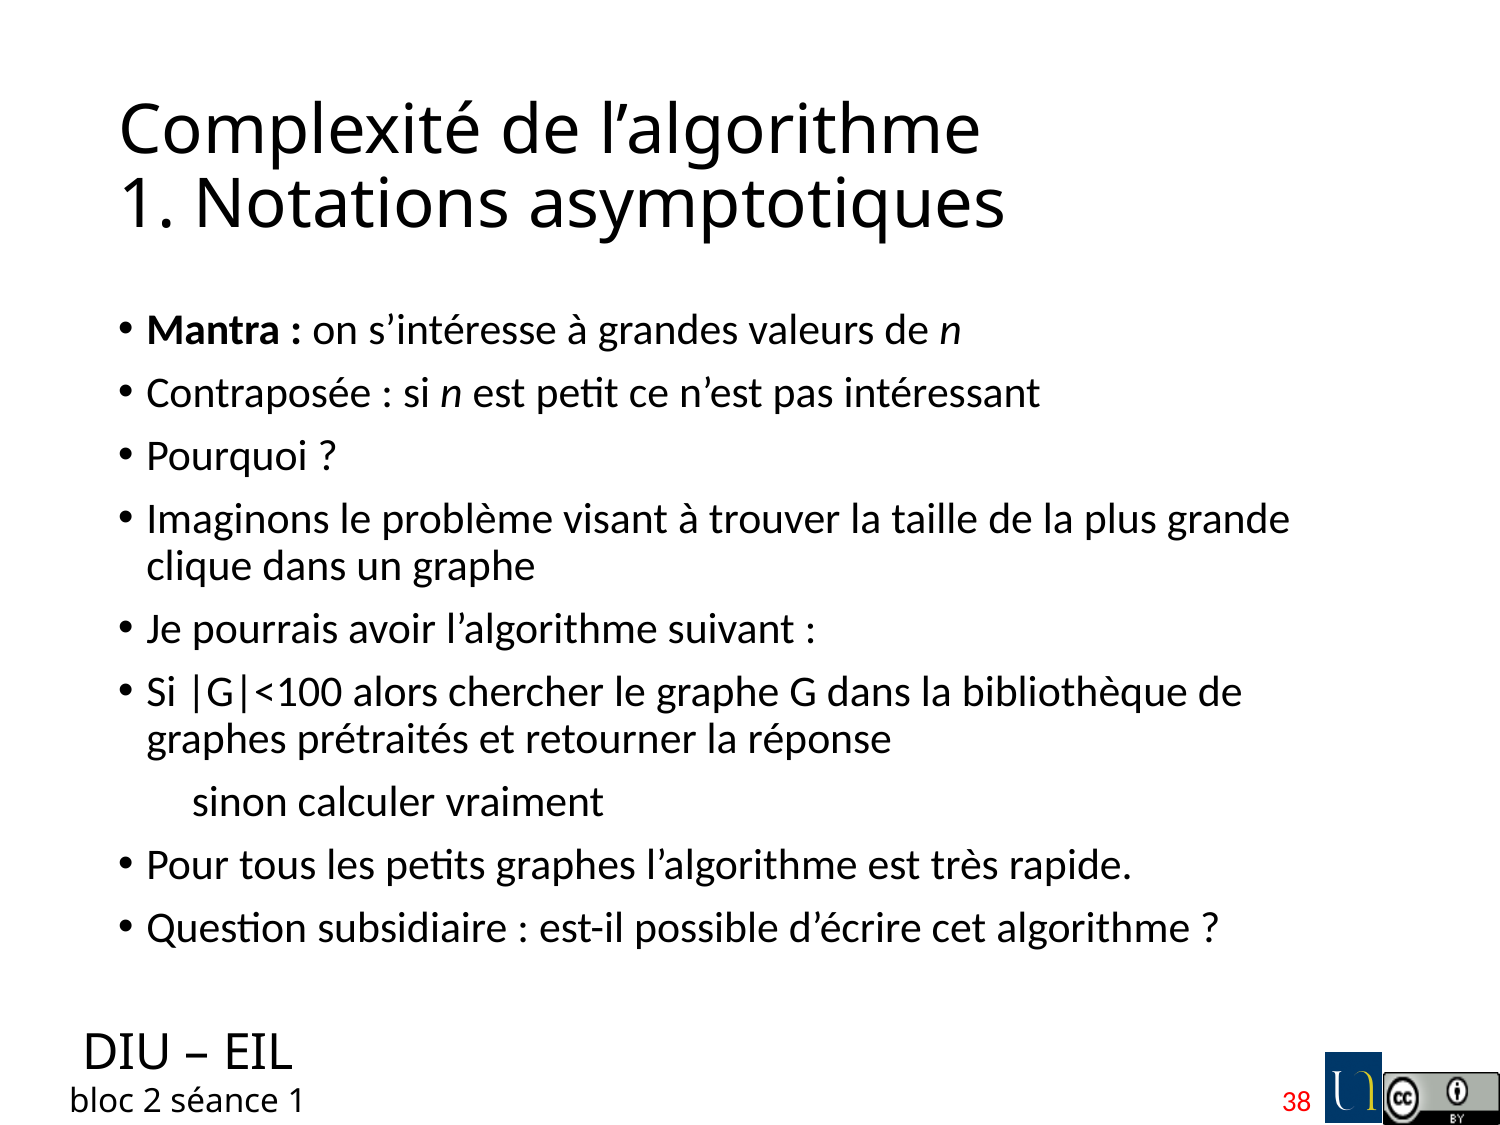

# Complexité de l’algorithme 1. Notations asymptotiques
Mantra : on s’intéresse à grandes valeurs de n
Contraposée : si n est petit ce n’est pas intéressant
Pourquoi ?
Imaginons le problème visant à trouver la taille de la plus grande clique dans un graphe
Je pourrais avoir l’algorithme suivant :
Si |G|<100 alors chercher le graphe G dans la bibliothèque de graphes prétraités et retourner la réponse
	sinon calculer vraiment
Pour tous les petits graphes l’algorithme est très rapide.
Question subsidiaire : est-il possible d’écrire cet algorithme ?